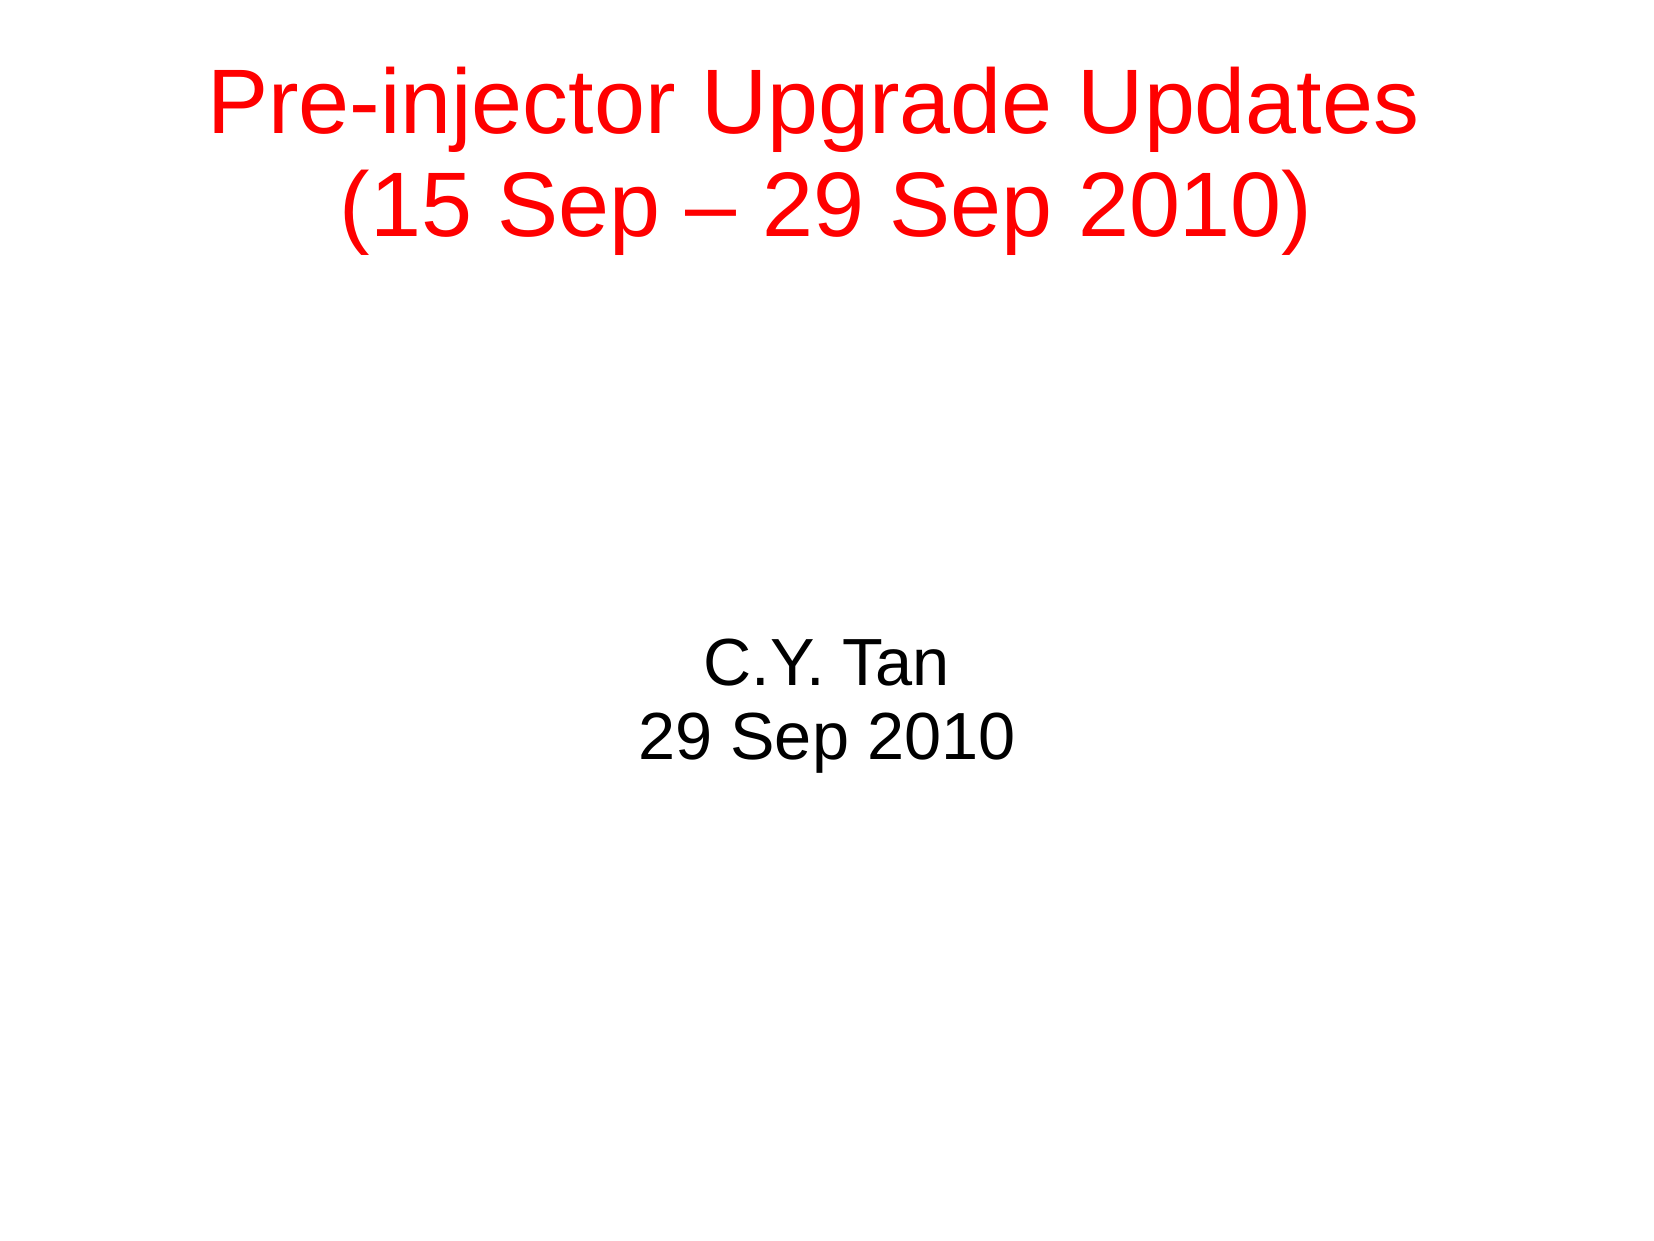

# Pre-injector Upgrade Updates (15 Sep – 29 Sep 2010)
C.Y. Tan
29 Sep 2010